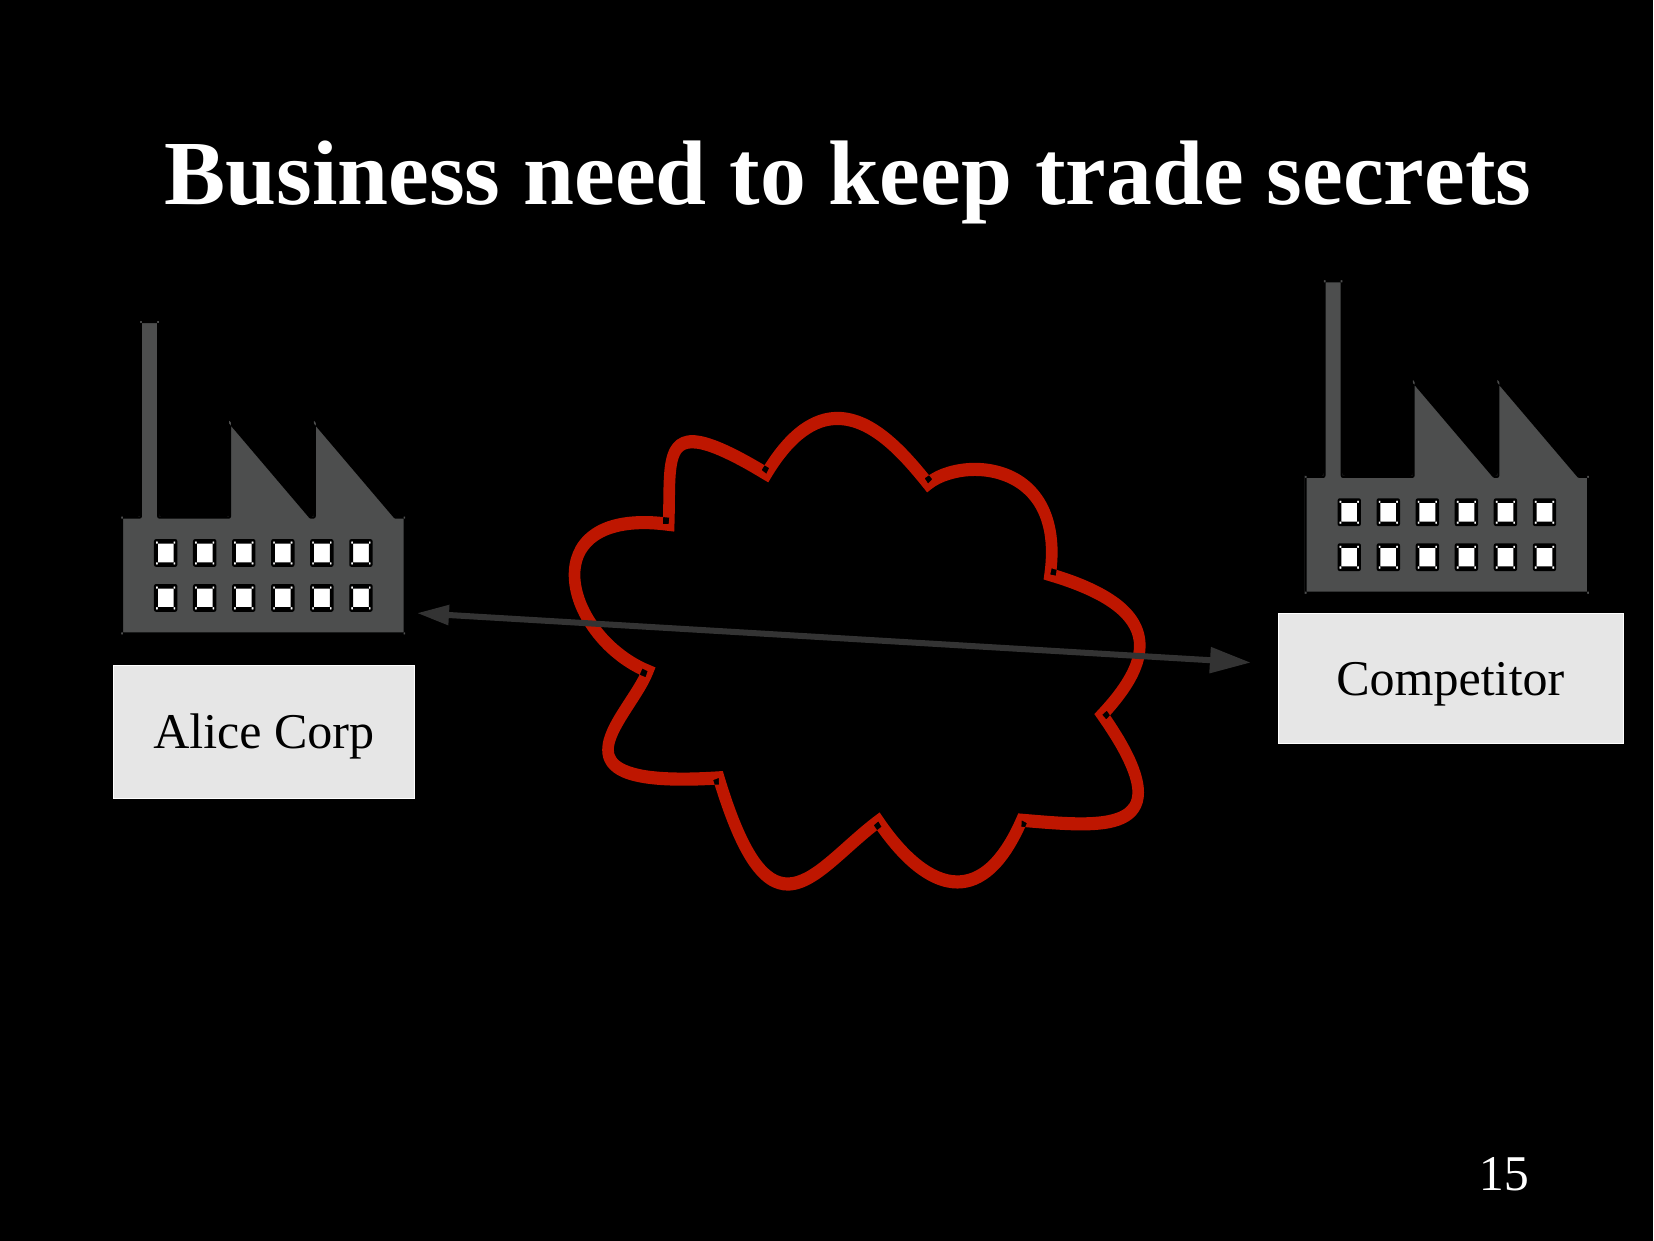

Business need to keep trade secrets
Competitor
Alice Corp